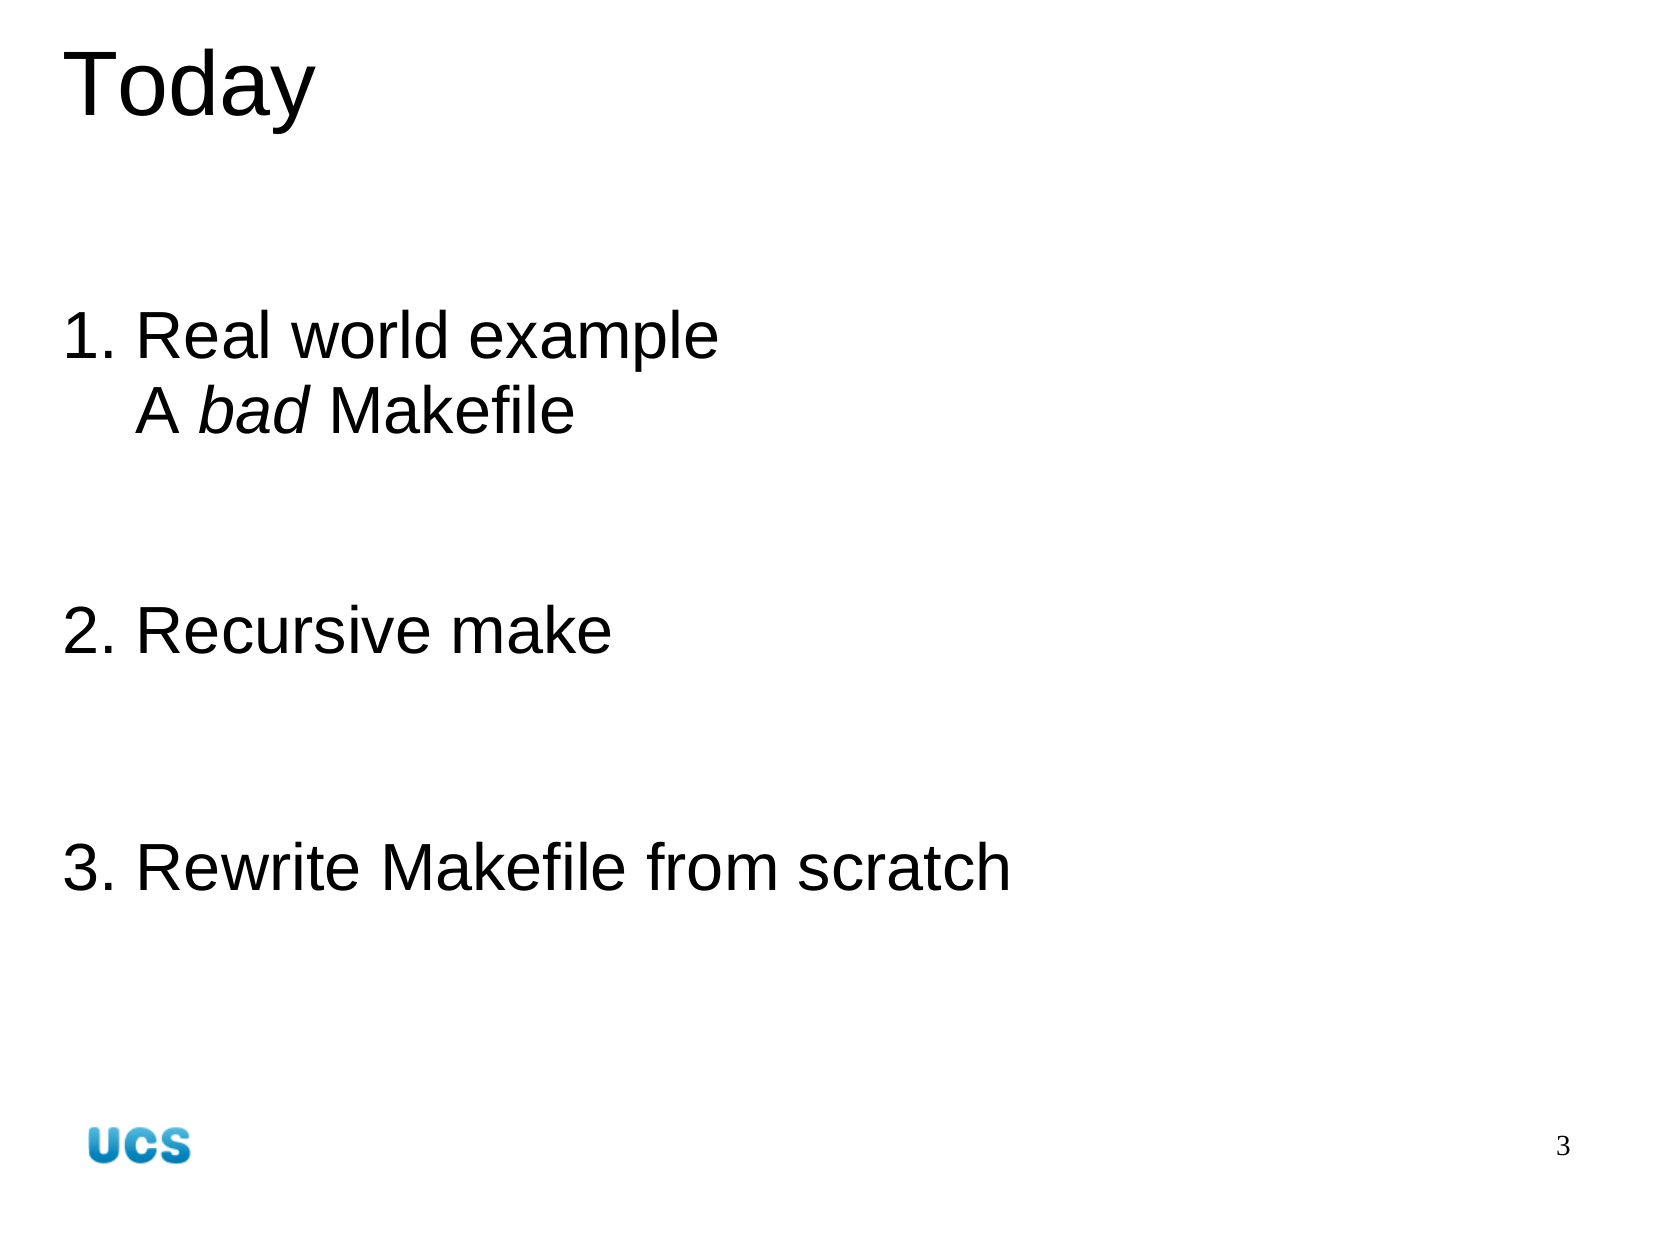

Today
1.	Real world example
	A bad Makefile
2.	Recursive make
3.	Rewrite Makefile from scratch
3